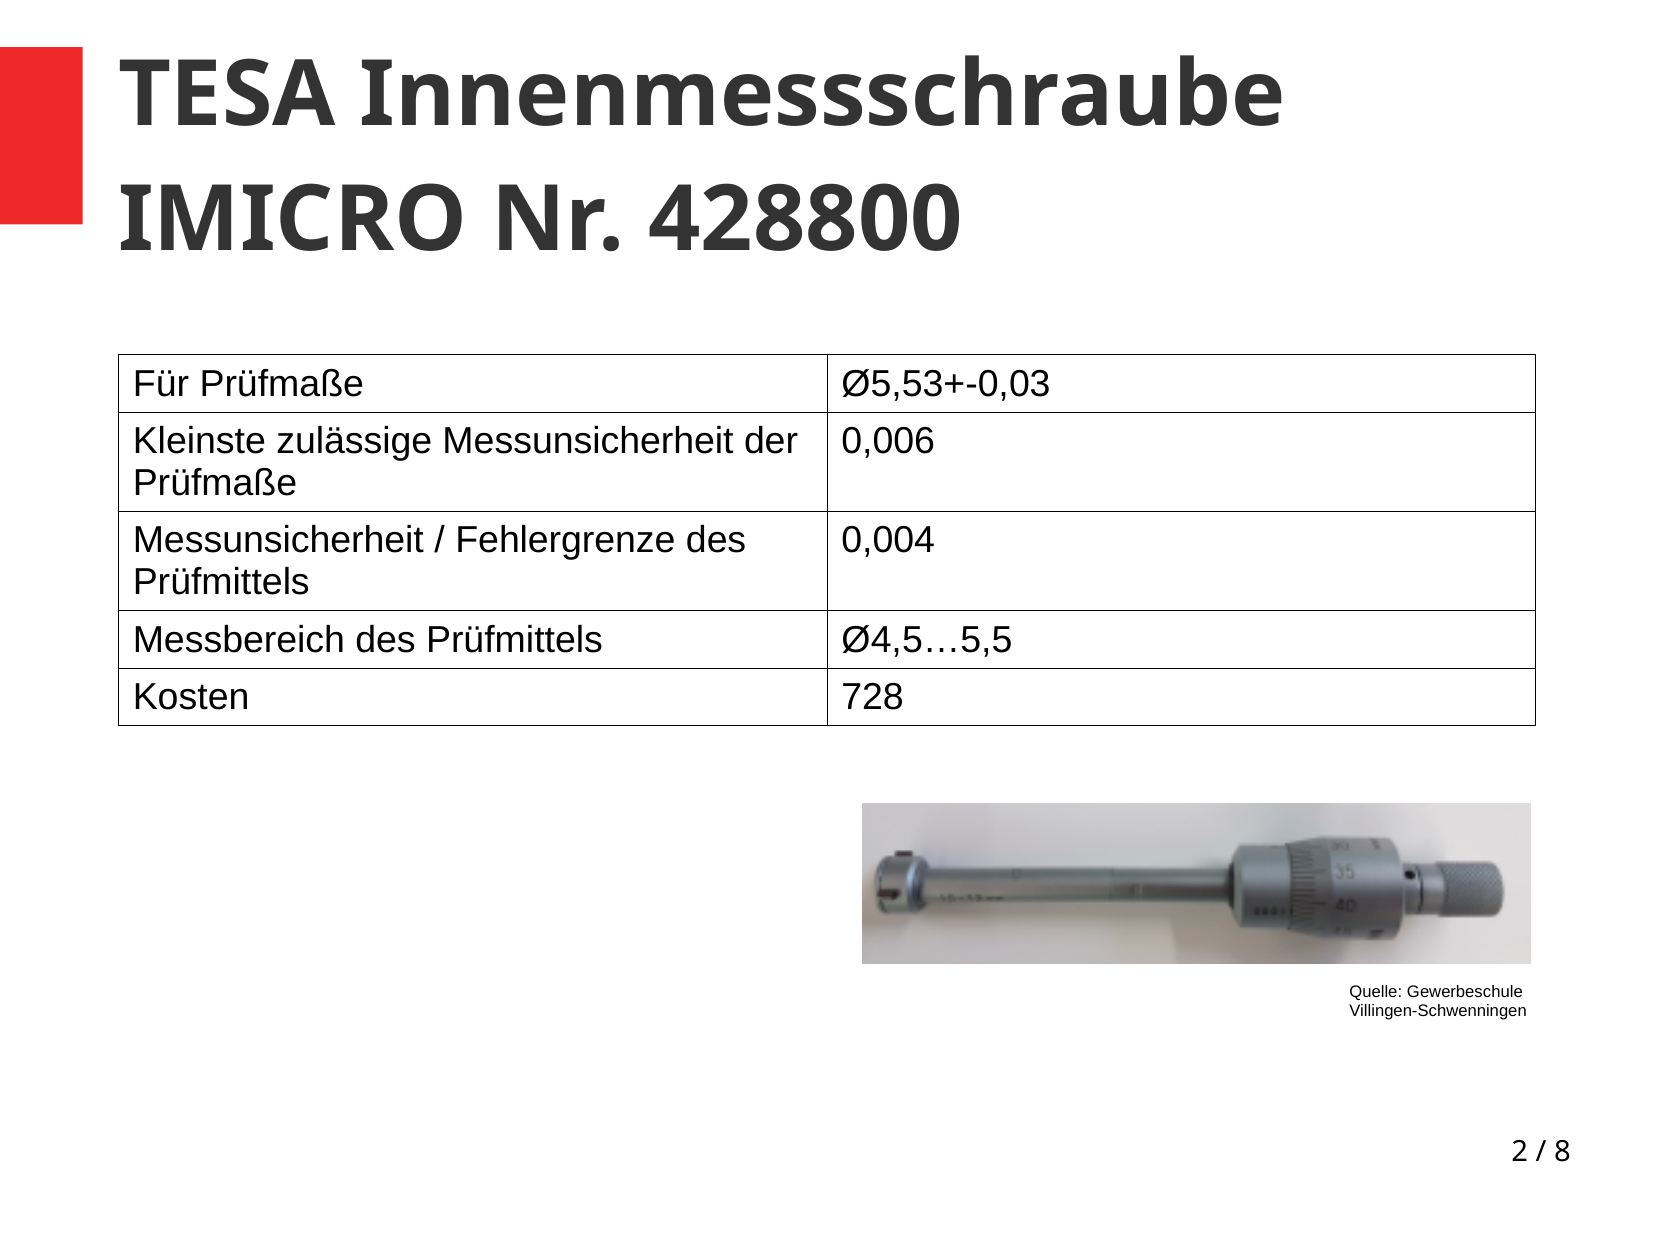

# TESA Innenmessschraube IMICRO Nr. 428800
| Für Prüfmaße | Ø5,53+-0,03 |
| --- | --- |
| Kleinste zulässige Messunsicherheit der Prüfmaße | 0,006 |
| Messunsicherheit / Fehlergrenze des Prüfmittels | 0,004 |
| Messbereich des Prüfmittels | Ø4,5…5,5 |
| Kosten | 728 |
Quelle: Gewerbeschule
Villingen-Schwenningen
2